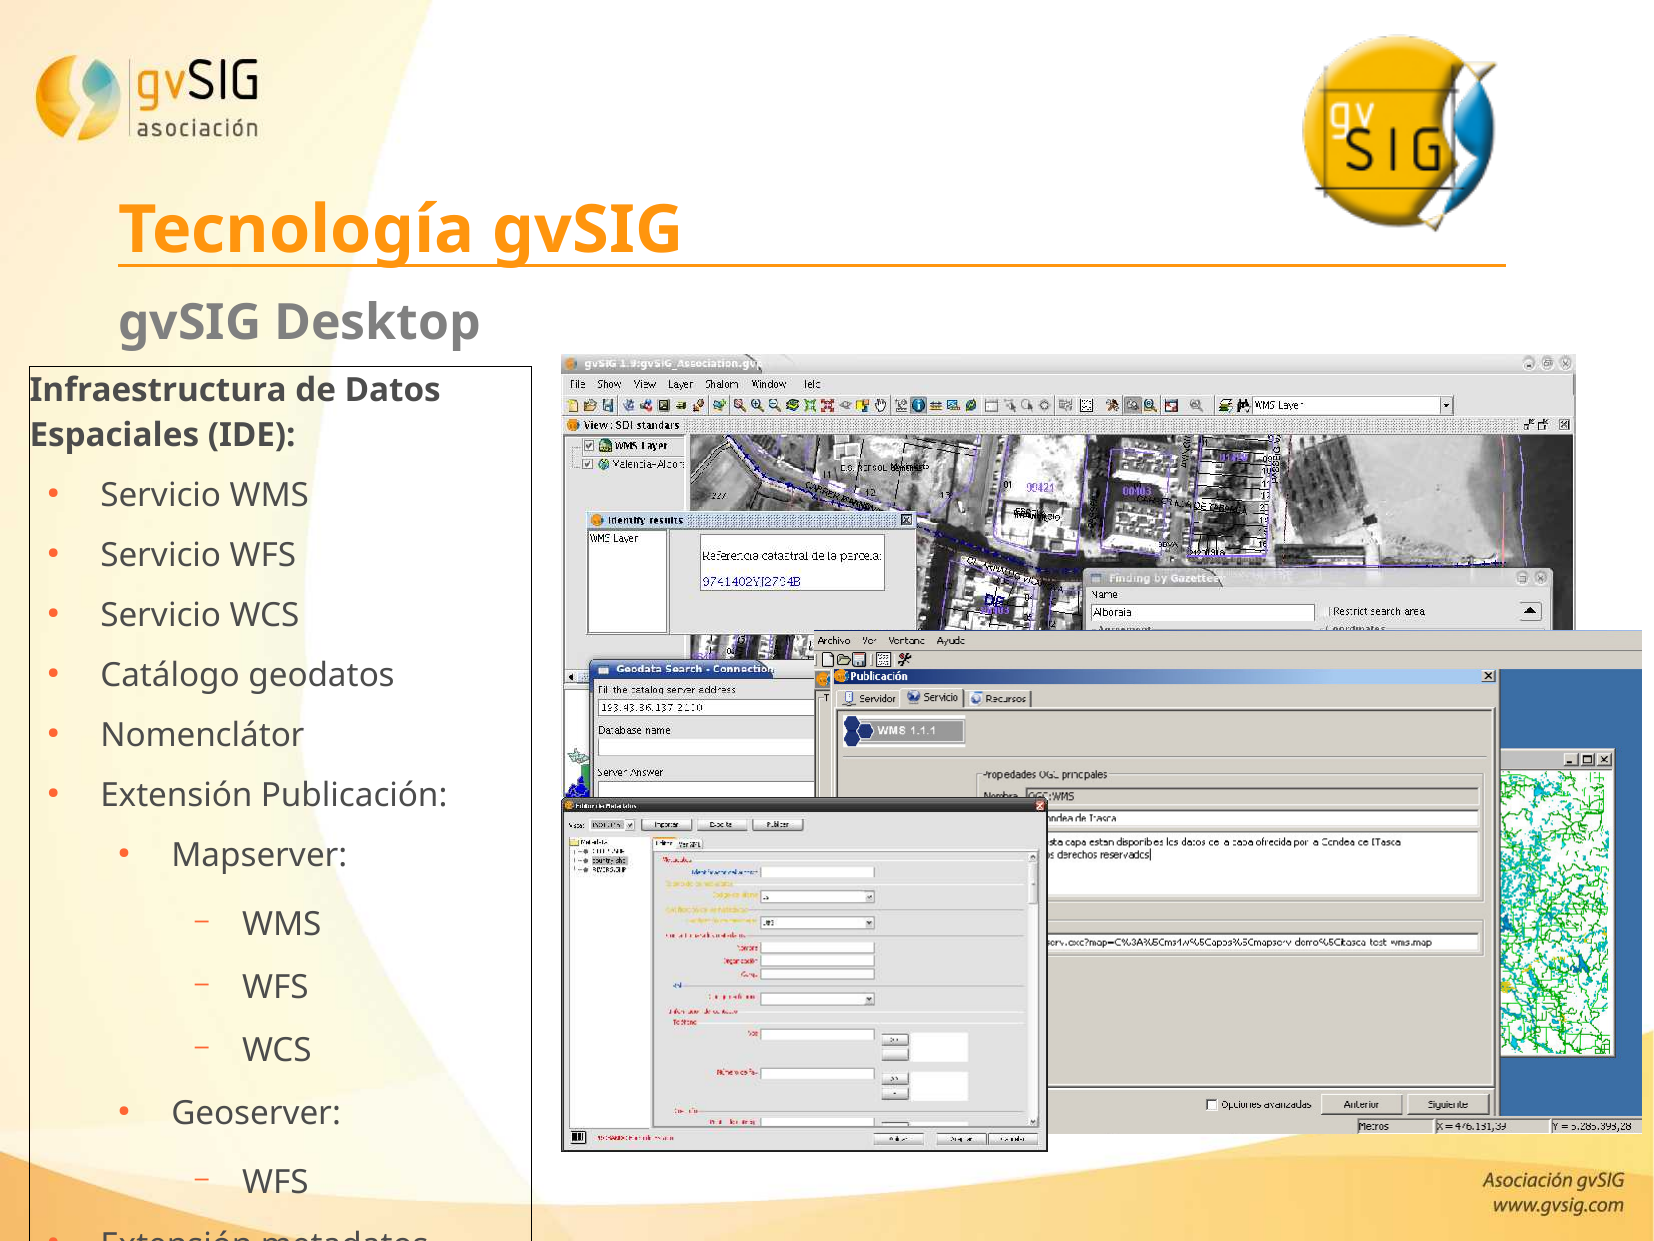

# Tecnología gvSIG
gvSIG Desktop
Infraestructura de Datos Espaciales (IDE):
Servicio WMS
Servicio WFS
Servicio WCS
Catálogo geodatos
Nomenclátor
Extensión Publicación:
Mapserver:
WMS
WFS
WCS
Geoserver:
WFS
Extensión metadatos